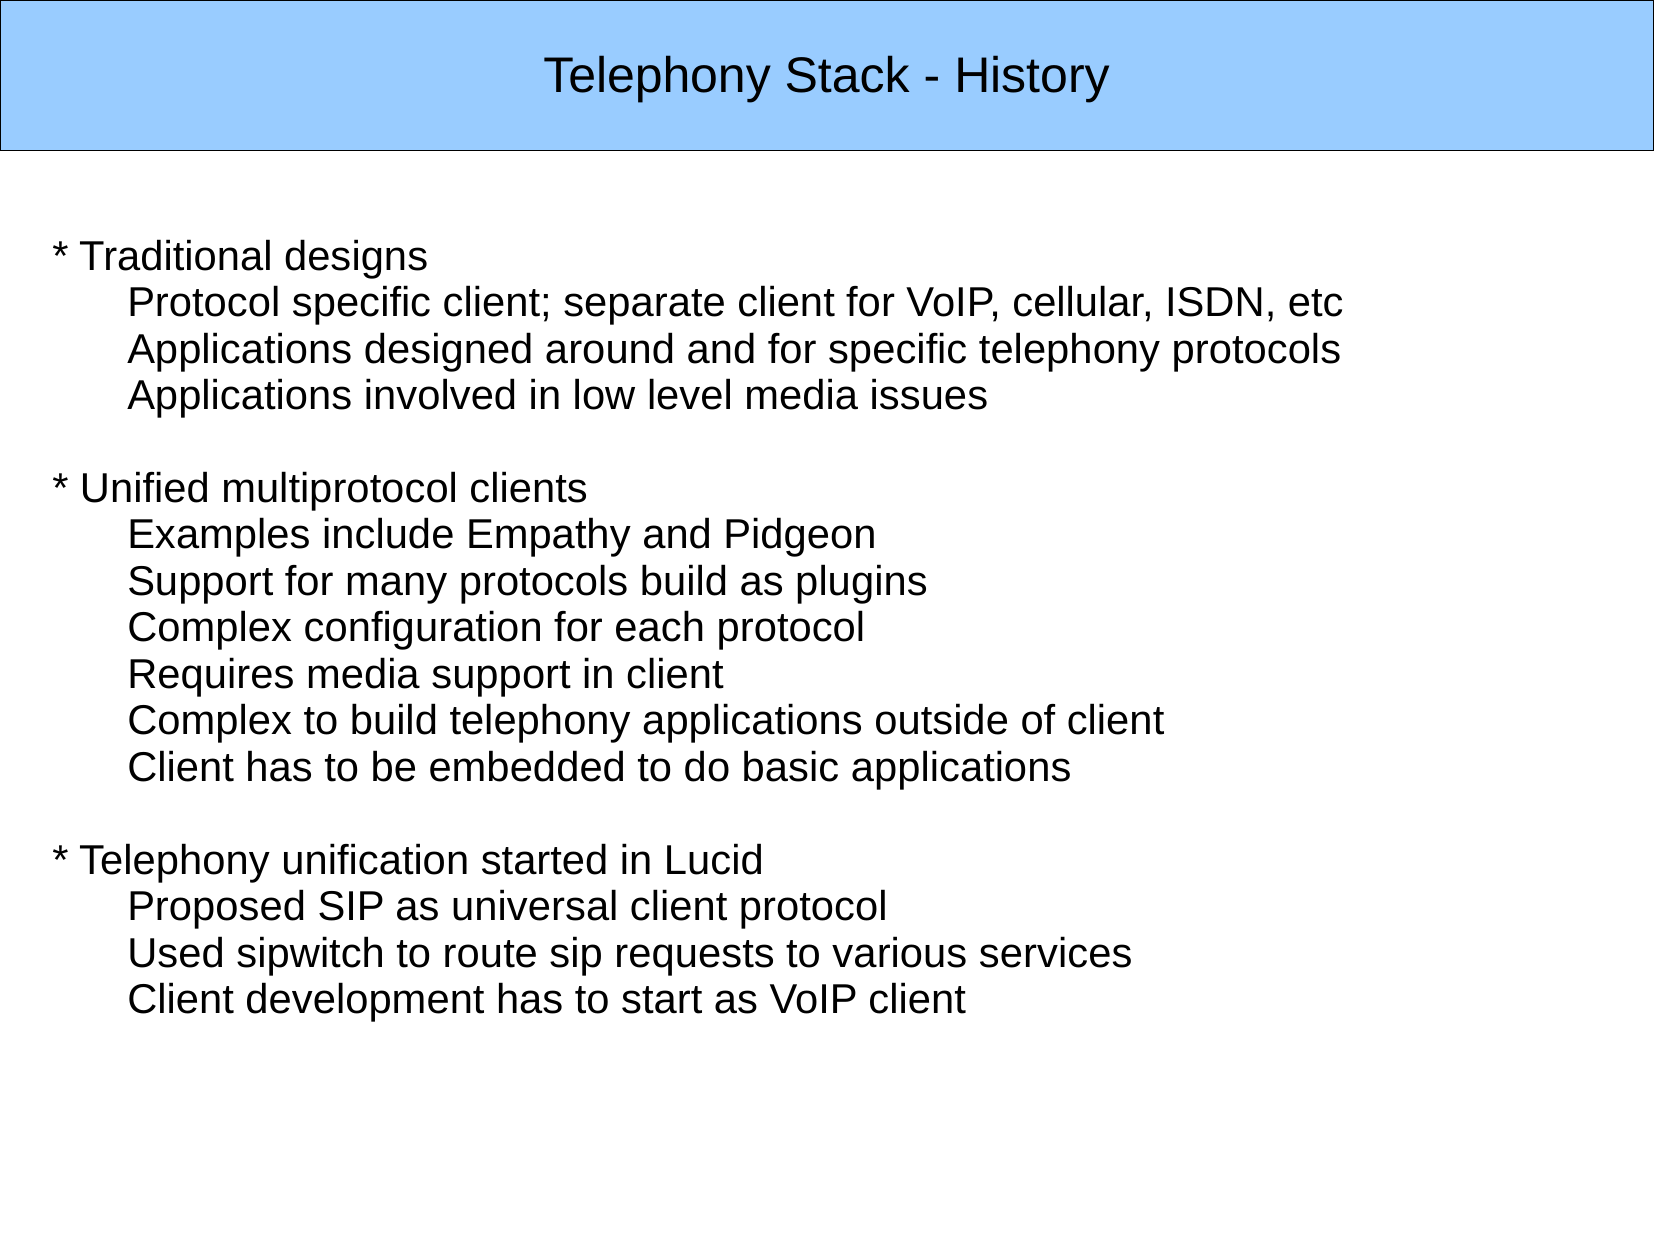

Telephony Stack - History
* Traditional designs
	Protocol specific client; separate client for VoIP, cellular, ISDN, etc
	Applications designed around and for specific telephony protocols
	Applications involved in low level media issues
* Unified multiprotocol clients
	Examples include Empathy and Pidgeon
	Support for many protocols build as plugins
	Complex configuration for each protocol
	Requires media support in client
	Complex to build telephony applications outside of client
	Client has to be embedded to do basic applications
* Telephony unification started in Lucid
	Proposed SIP as universal client protocol
	Used sipwitch to route sip requests to various services
	Client development has to start as VoIP client